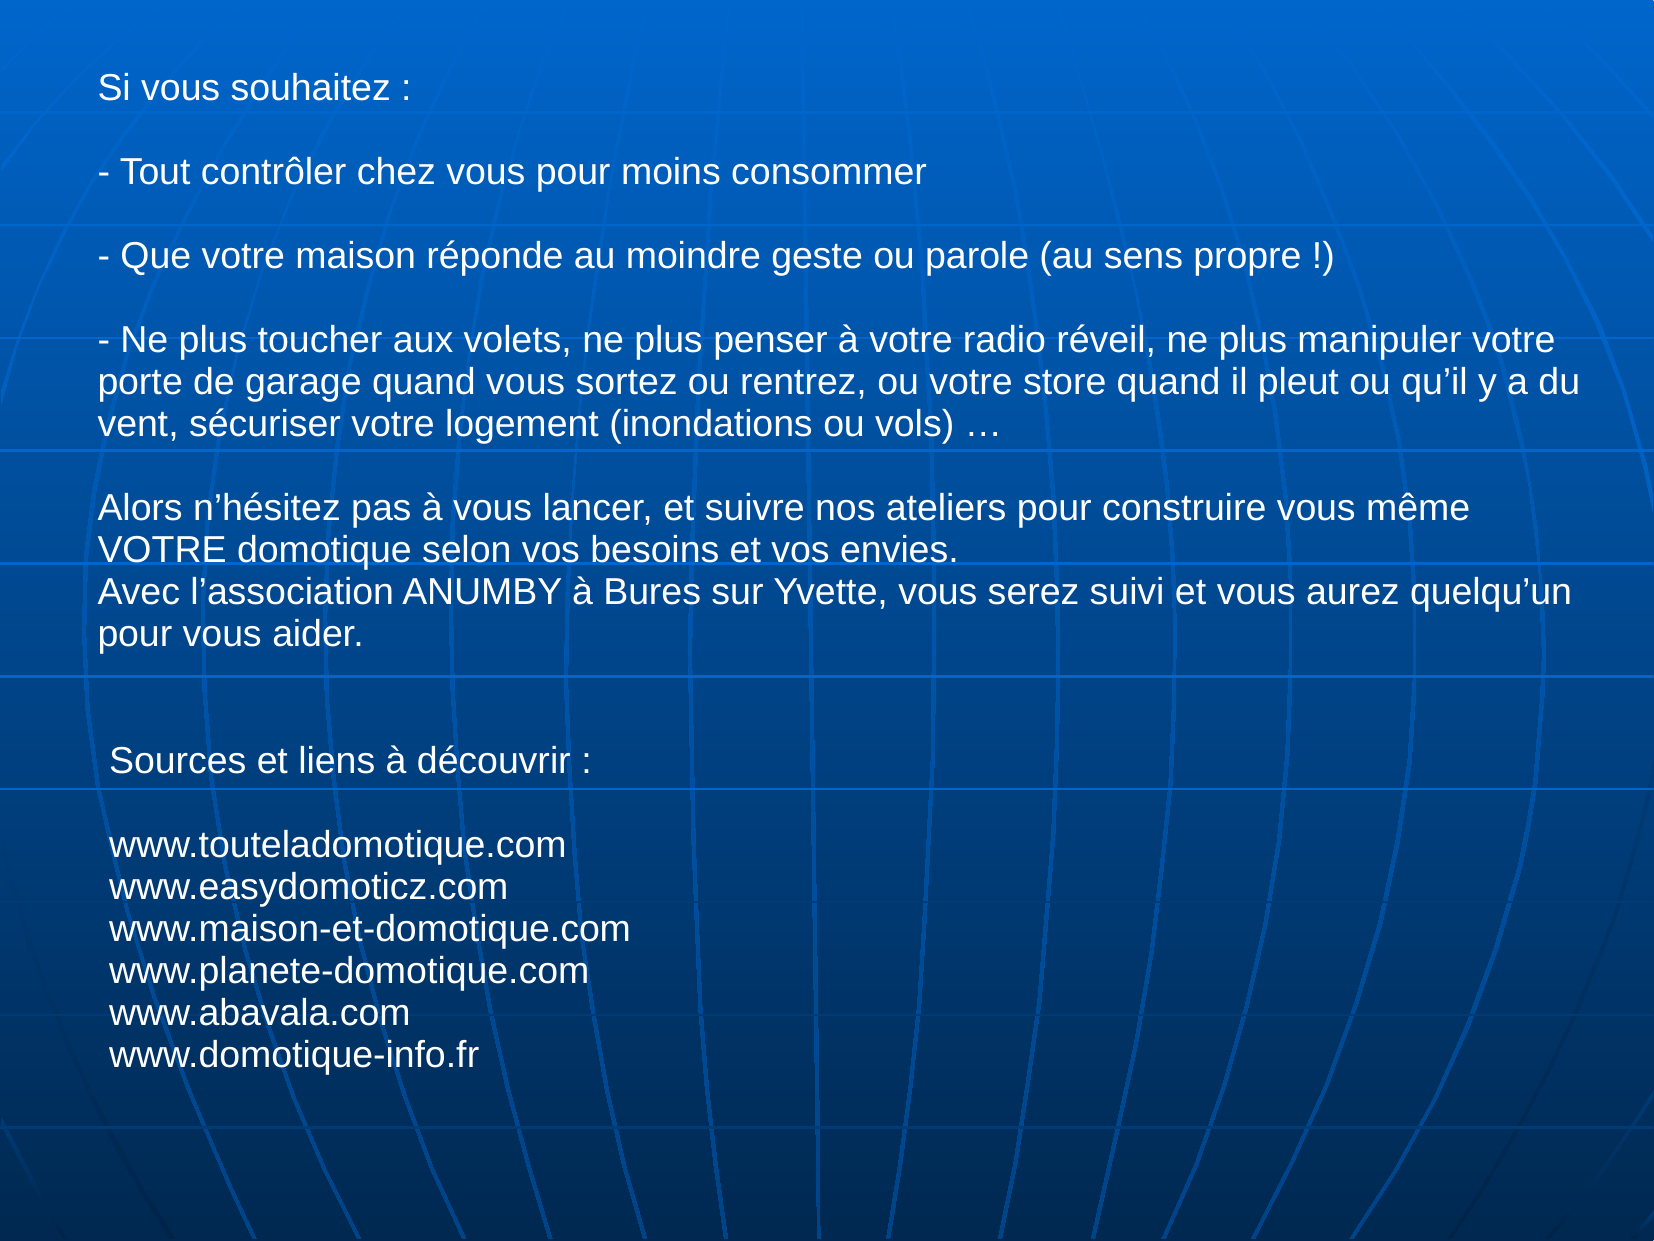

Si vous souhaitez :
- Tout contrôler chez vous pour moins consommer
- Que votre maison réponde au moindre geste ou parole (au sens propre !)
- Ne plus toucher aux volets, ne plus penser à votre radio réveil, ne plus manipuler votre porte de garage quand vous sortez ou rentrez, ou votre store quand il pleut ou qu’il y a du vent, sécuriser votre logement (inondations ou vols) …
Alors n’hésitez pas à vous lancer, et suivre nos ateliers pour construire vous même VOTRE domotique selon vos besoins et vos envies.
Avec l’association ANUMBY à Bures sur Yvette, vous serez suivi et vous aurez quelqu’un pour vous aider.
Sources et liens à découvrir :
www.touteladomotique.com
www.easydomoticz.com
www.maison-et-domotique.com
www.planete-domotique.com
www.abavala.com
www.domotique-info.fr